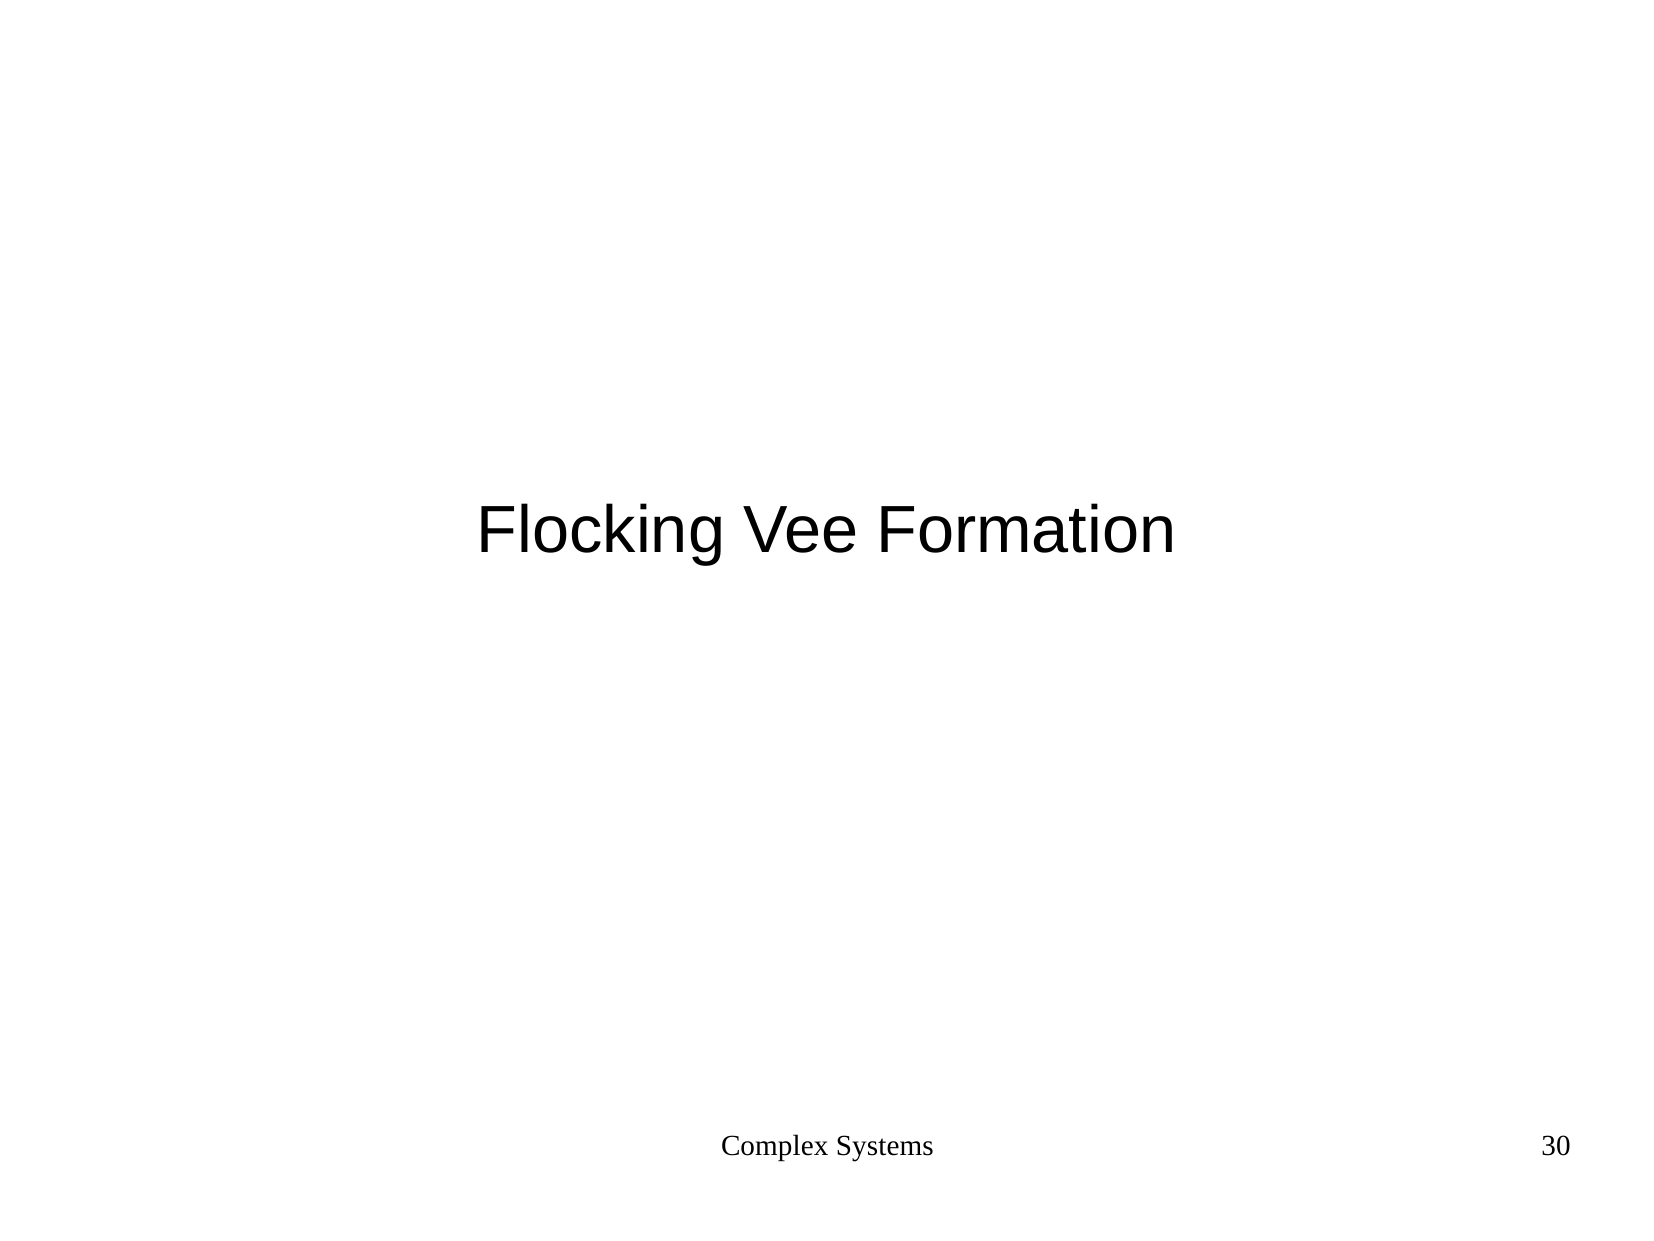

# Flocking Vee Formation
Complex Systems
30